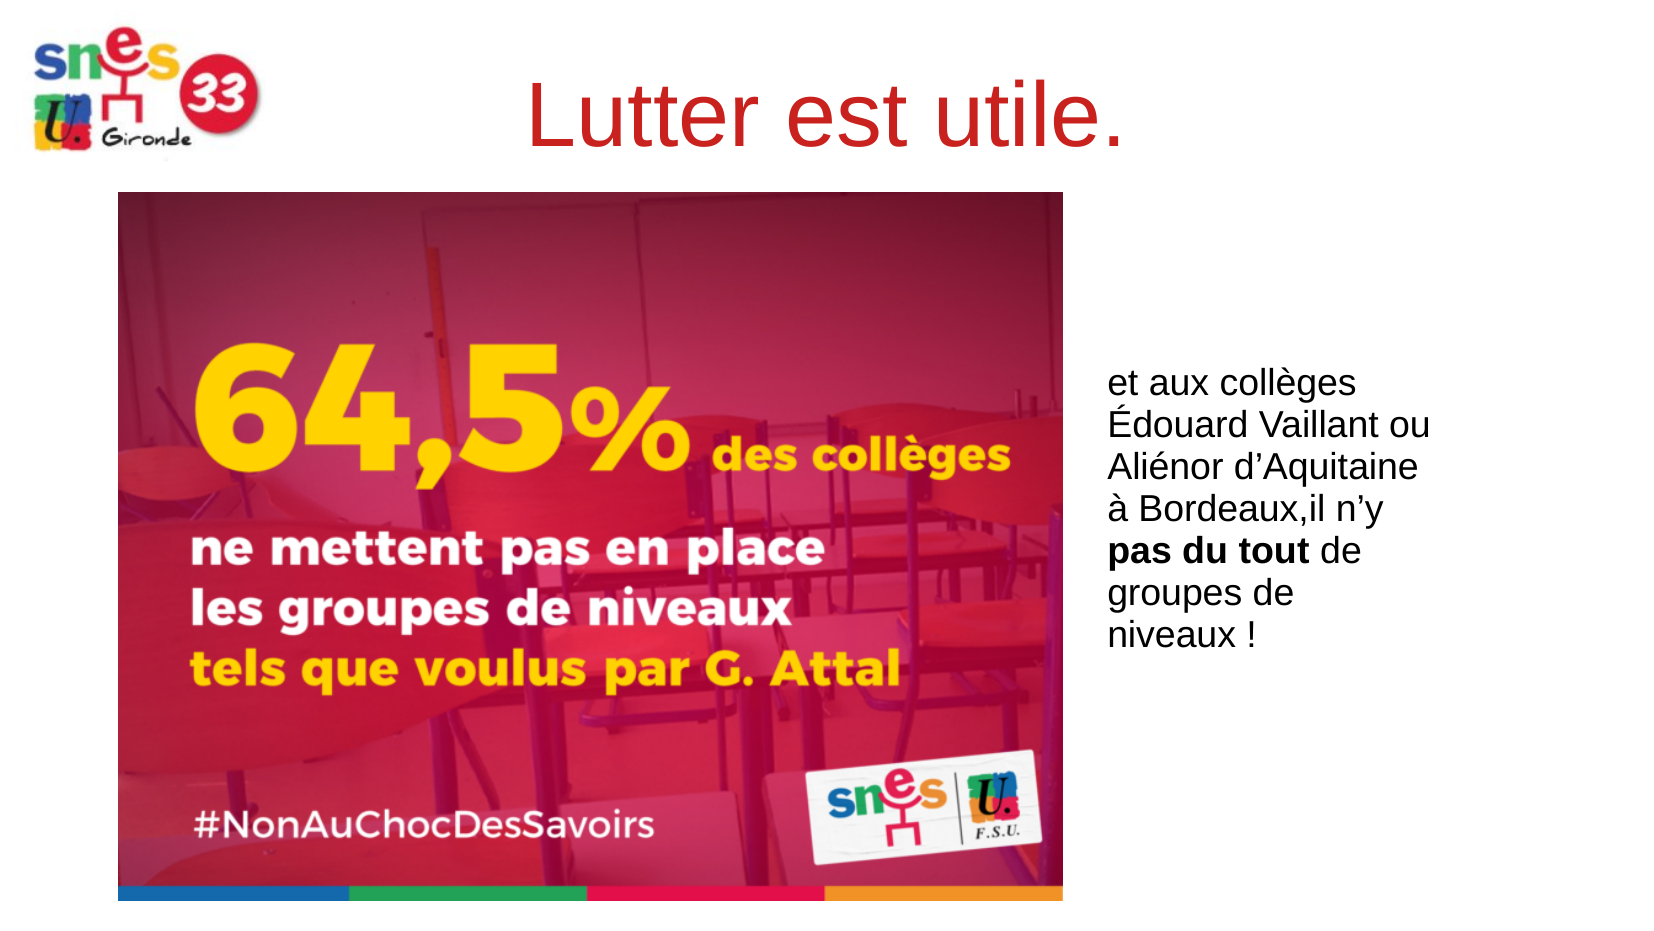

# Lutter est utile.
et aux collèges Édouard Vaillant ou Aliénor d’Aquitaine à Bordeaux,il n’y pas du tout de groupes de niveaux !